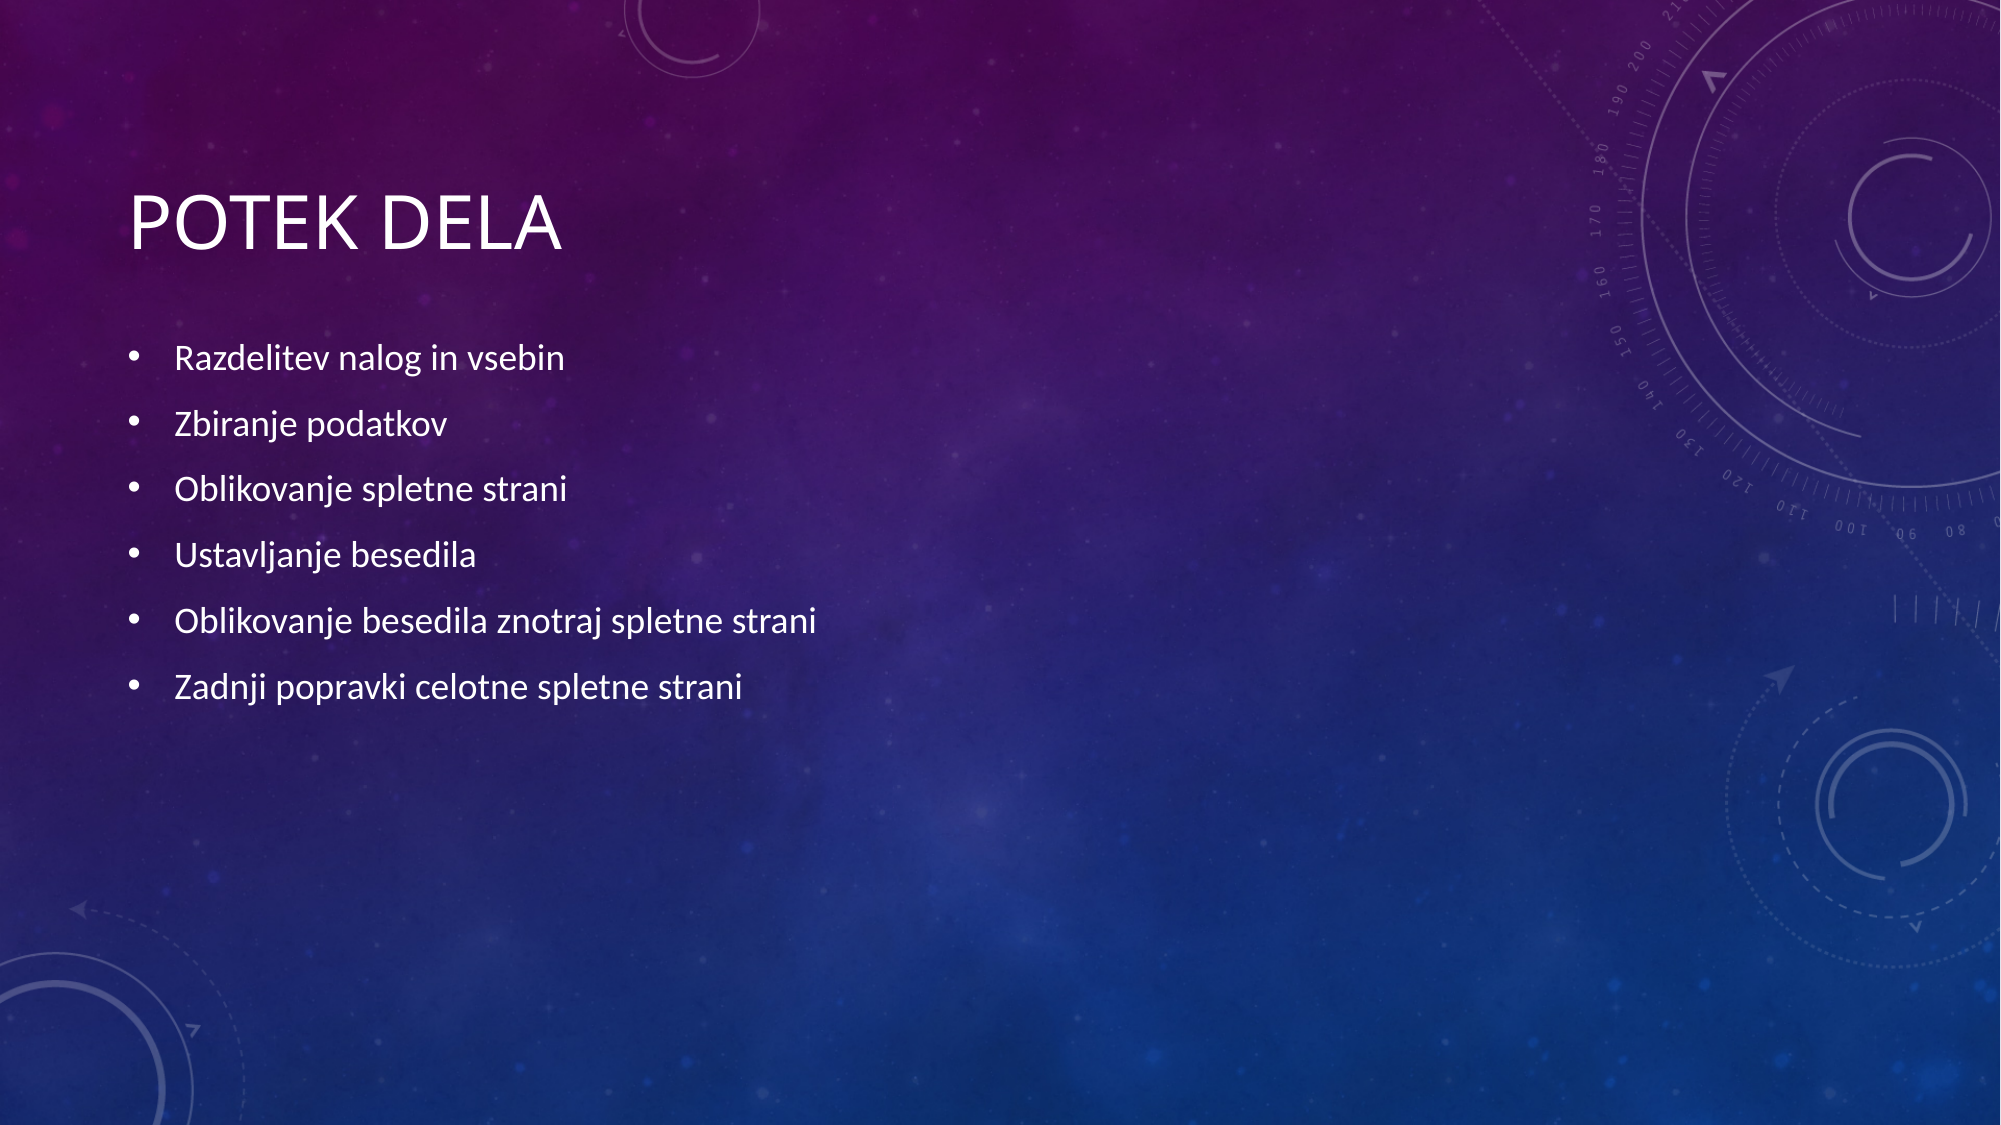

# Potek dela
Razdelitev nalog in vsebin
Zbiranje podatkov
Oblikovanje spletne strani
Ustavljanje besedila
Oblikovanje besedila znotraj spletne strani
Zadnji popravki celotne spletne strani